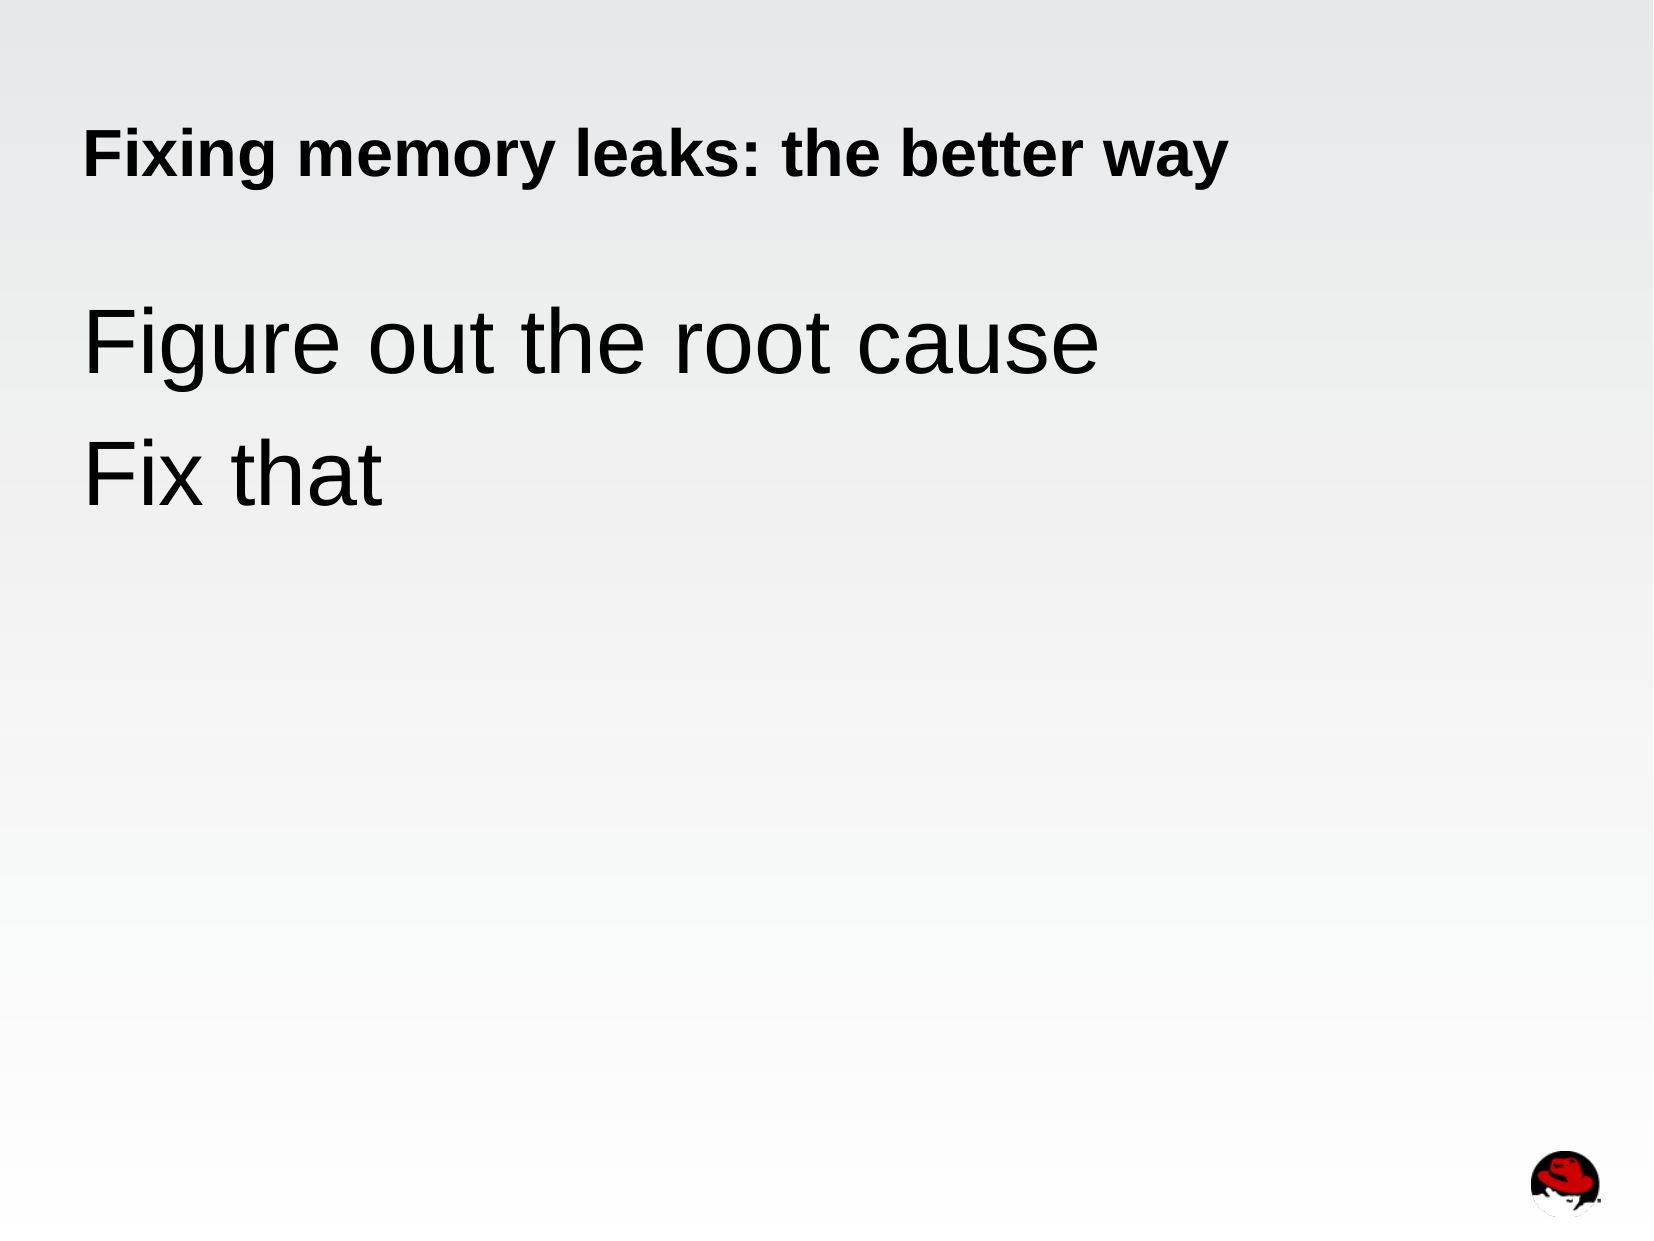

# Fixing memory leaks: the better way
Figure out the root cause
Fix that